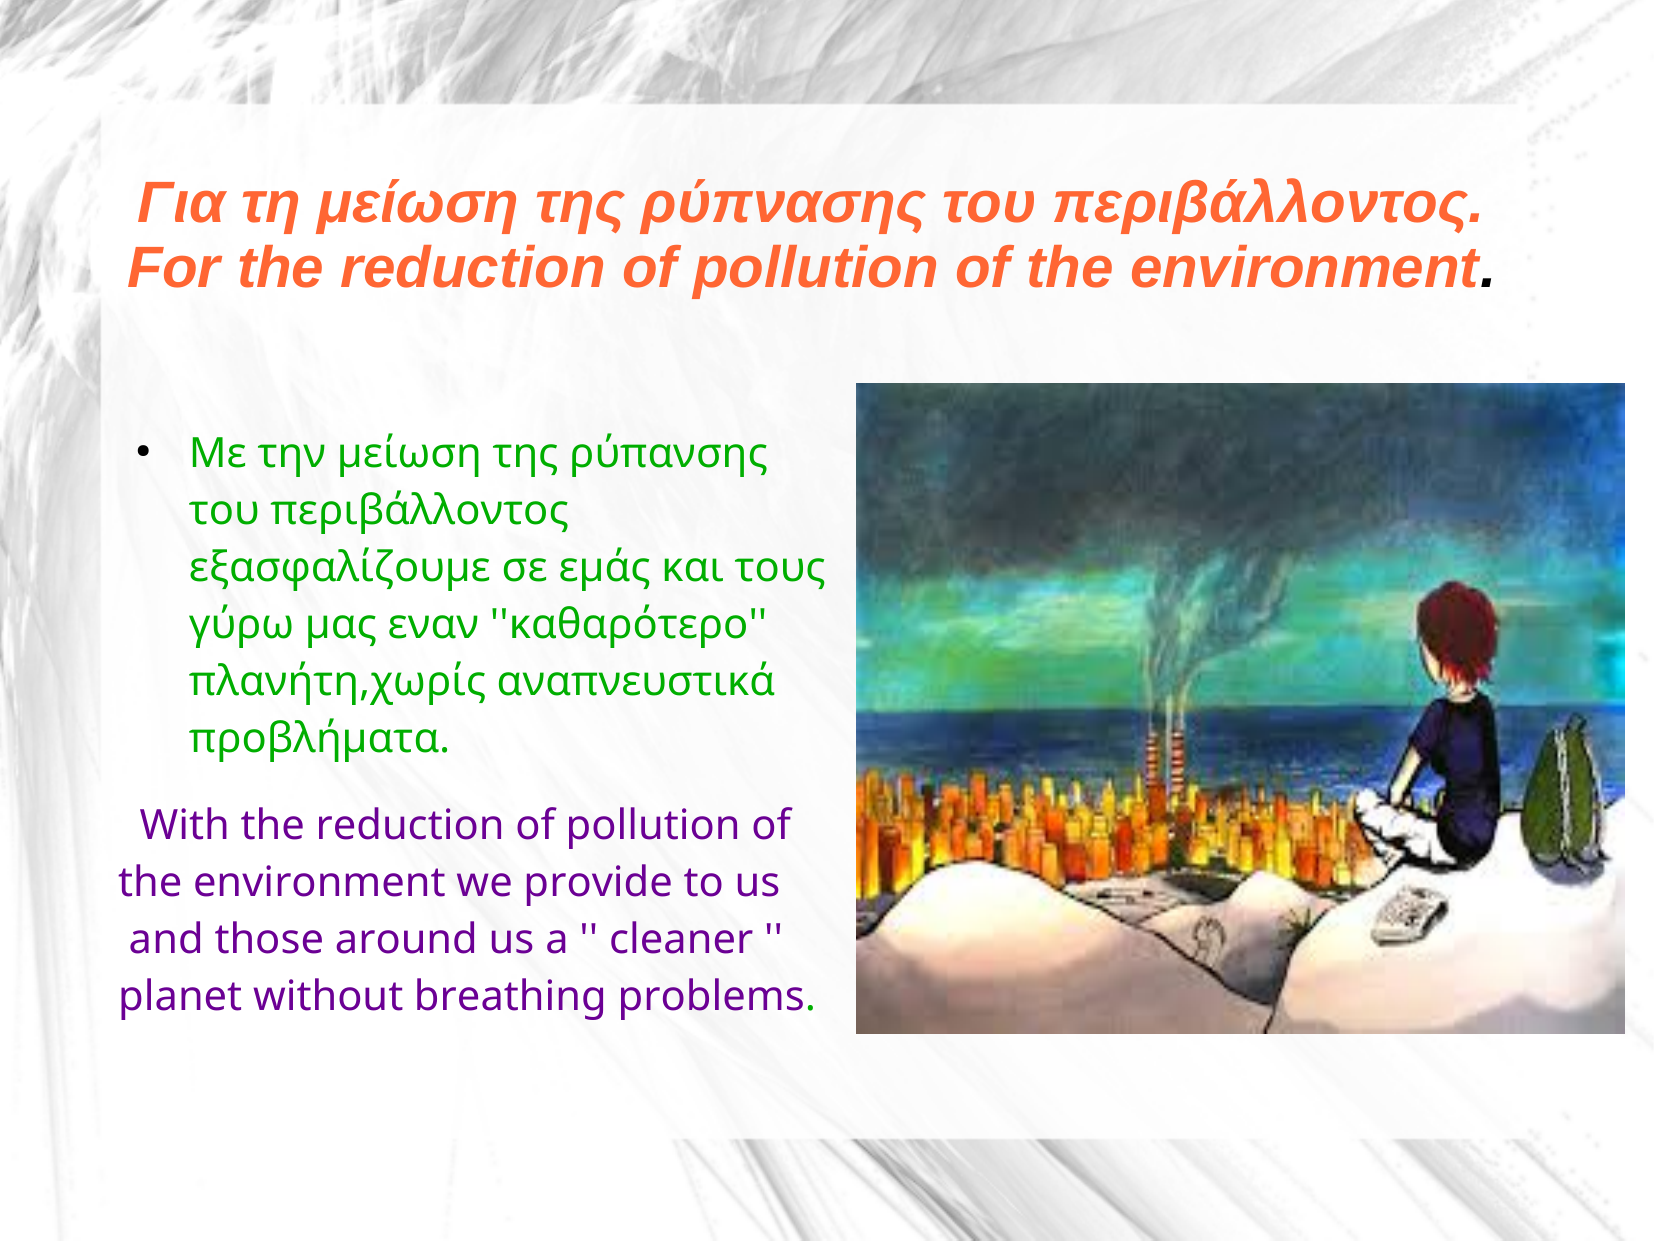

# Για τη μείωση της ρύπνασης του περιβάλλοντος. For the reduction of pollution of the environment.
Με την μείωση της ρύπανσης του περιβάλλοντος εξασφαλίζουμε σε εμάς και τους γύρω μας εναν ''καθαρότερο'' πλανήτη,χωρίς αναπνευστικά προβλήματα.
 With the reduction of pollution of the environment we provide to us and those around us a '' cleaner '' planet without breathing problems.